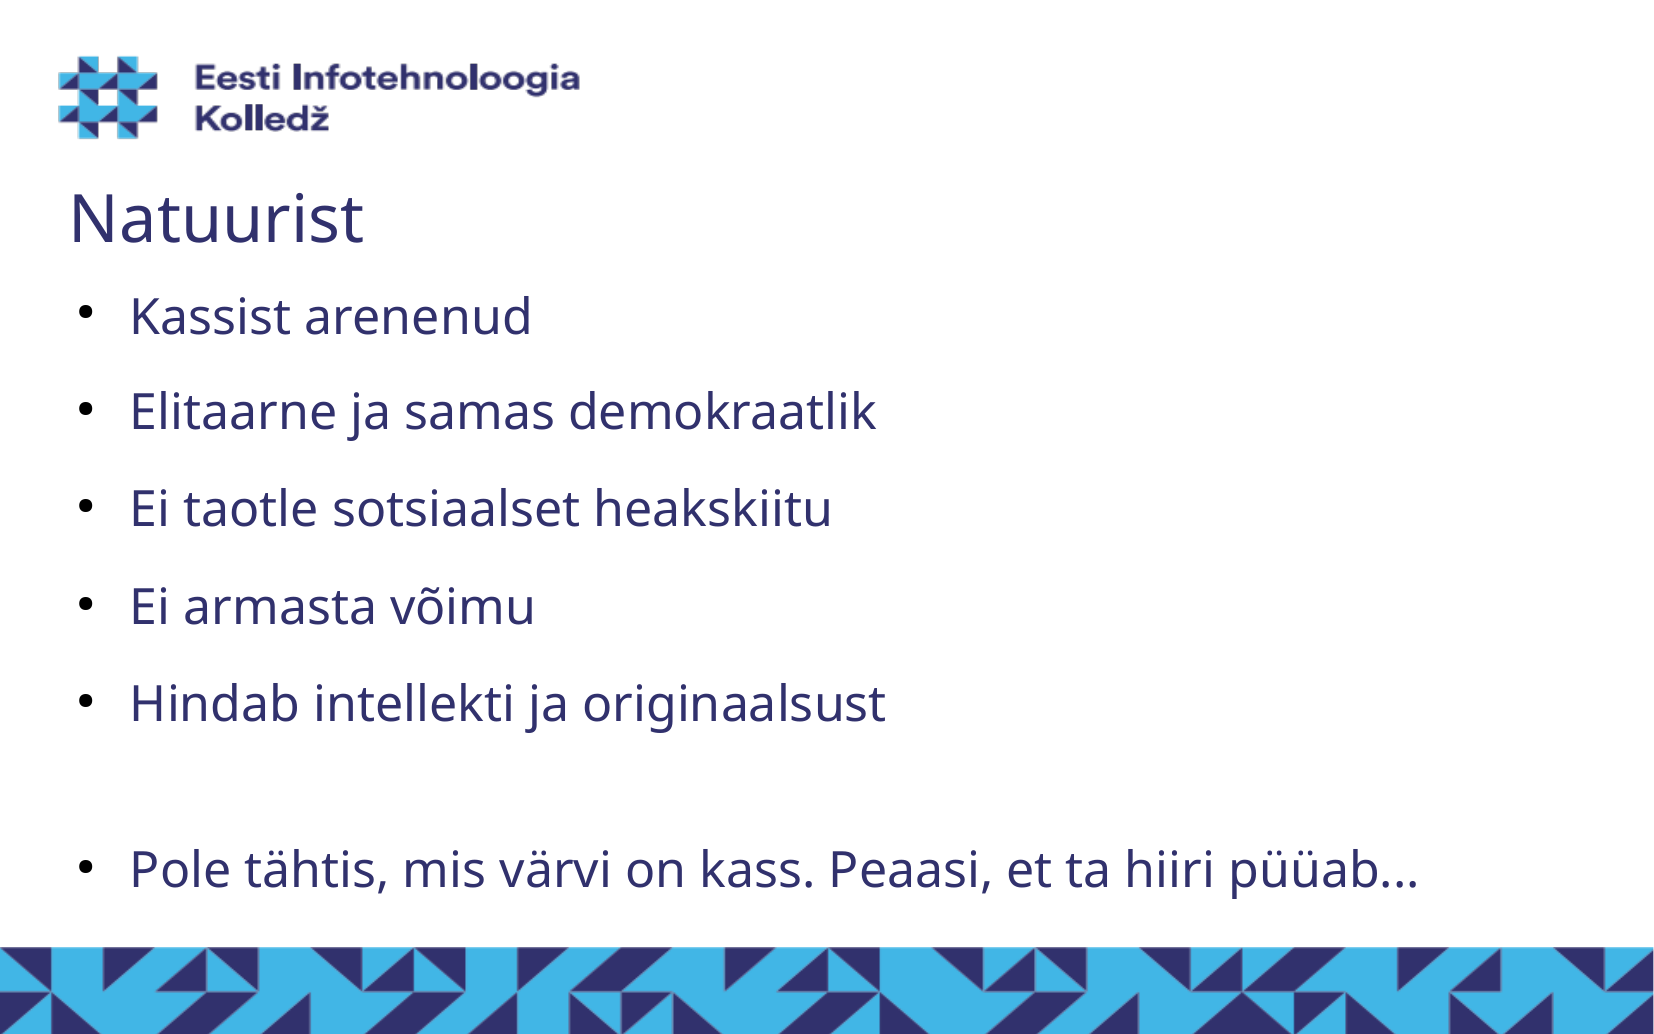

# Natuurist
Kassist arenenud
Elitaarne ja samas demokraatlik
Ei taotle sotsiaalset heakskiitu
Ei armasta võimu
Hindab intellekti ja originaalsust
Pole tähtis, mis värvi on kass. Peaasi, et ta hiiri püüab...